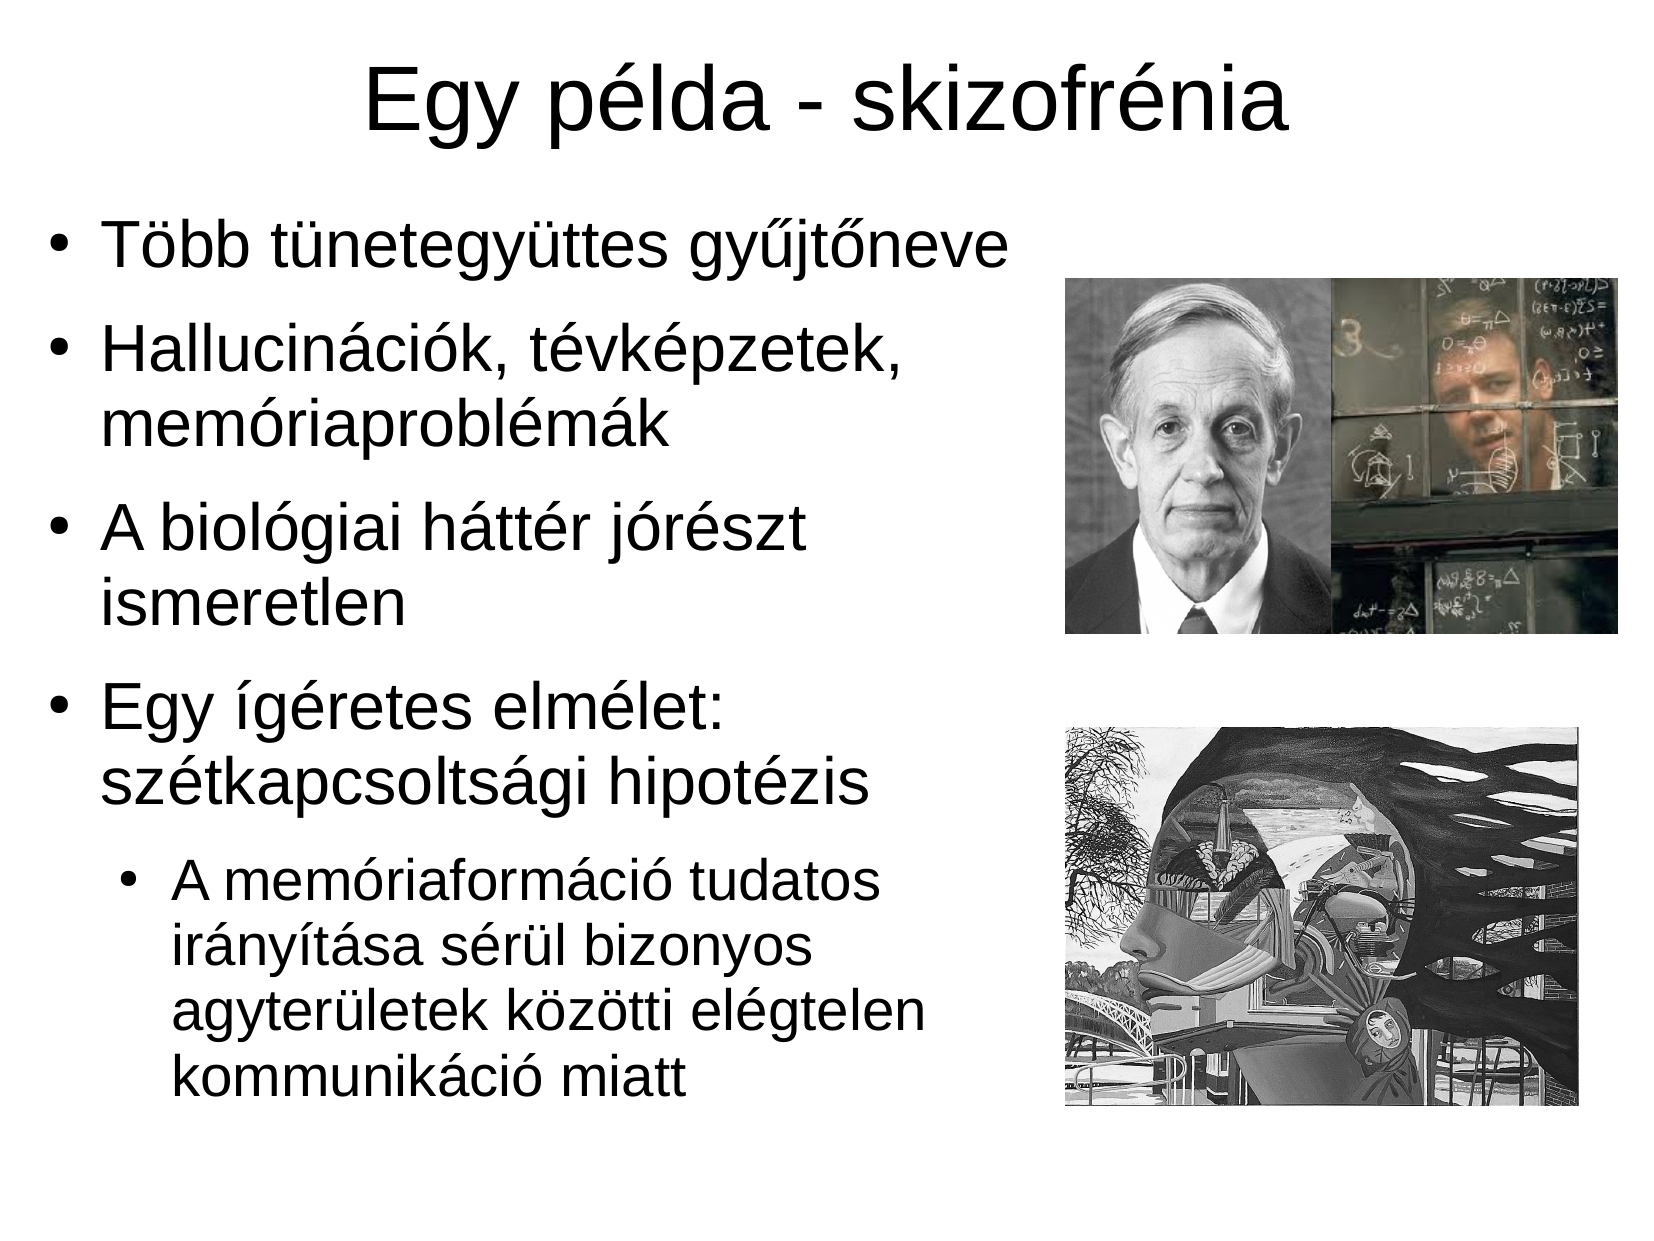

# Egy példa - skizofrénia
Több tünetegyüttes gyűjtőneve
Hallucinációk, tévképzetek, memóriaproblémák
A biológiai háttér jórészt ismeretlen
Egy ígéretes elmélet: szétkapcsoltsági hipotézis
A memóriaformáció tudatos irányítása sérül bizonyos agyterületek közötti elégtelen kommunikáció miatt